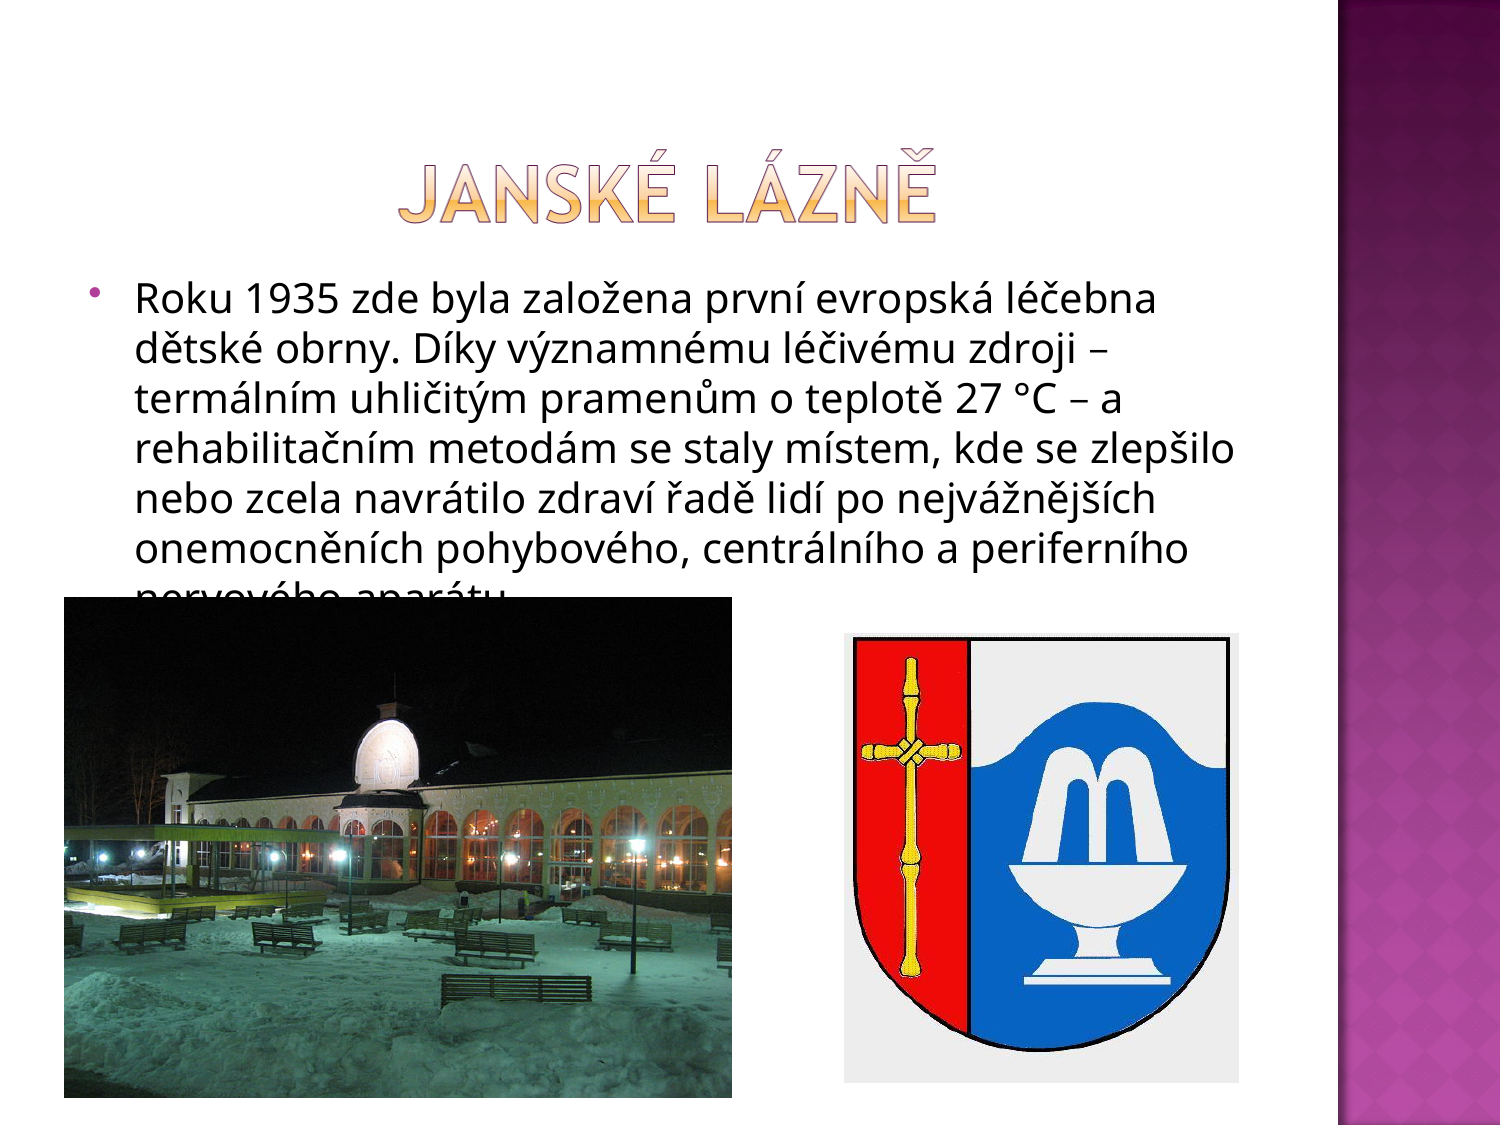

# Roku 1935 zde byla založena první evropská léčebna dětské obrny. Díky významnému léčivému zdroji − termálním uhličitým pramenům o teplotě 27 °C − a rehabilitačním metodám se staly místem, kde se zlepšilo nebo zcela navrátilo zdraví řadě lidí po nejvážnějších onemocněních pohybového, centrálního a periferního nervového aparátu.